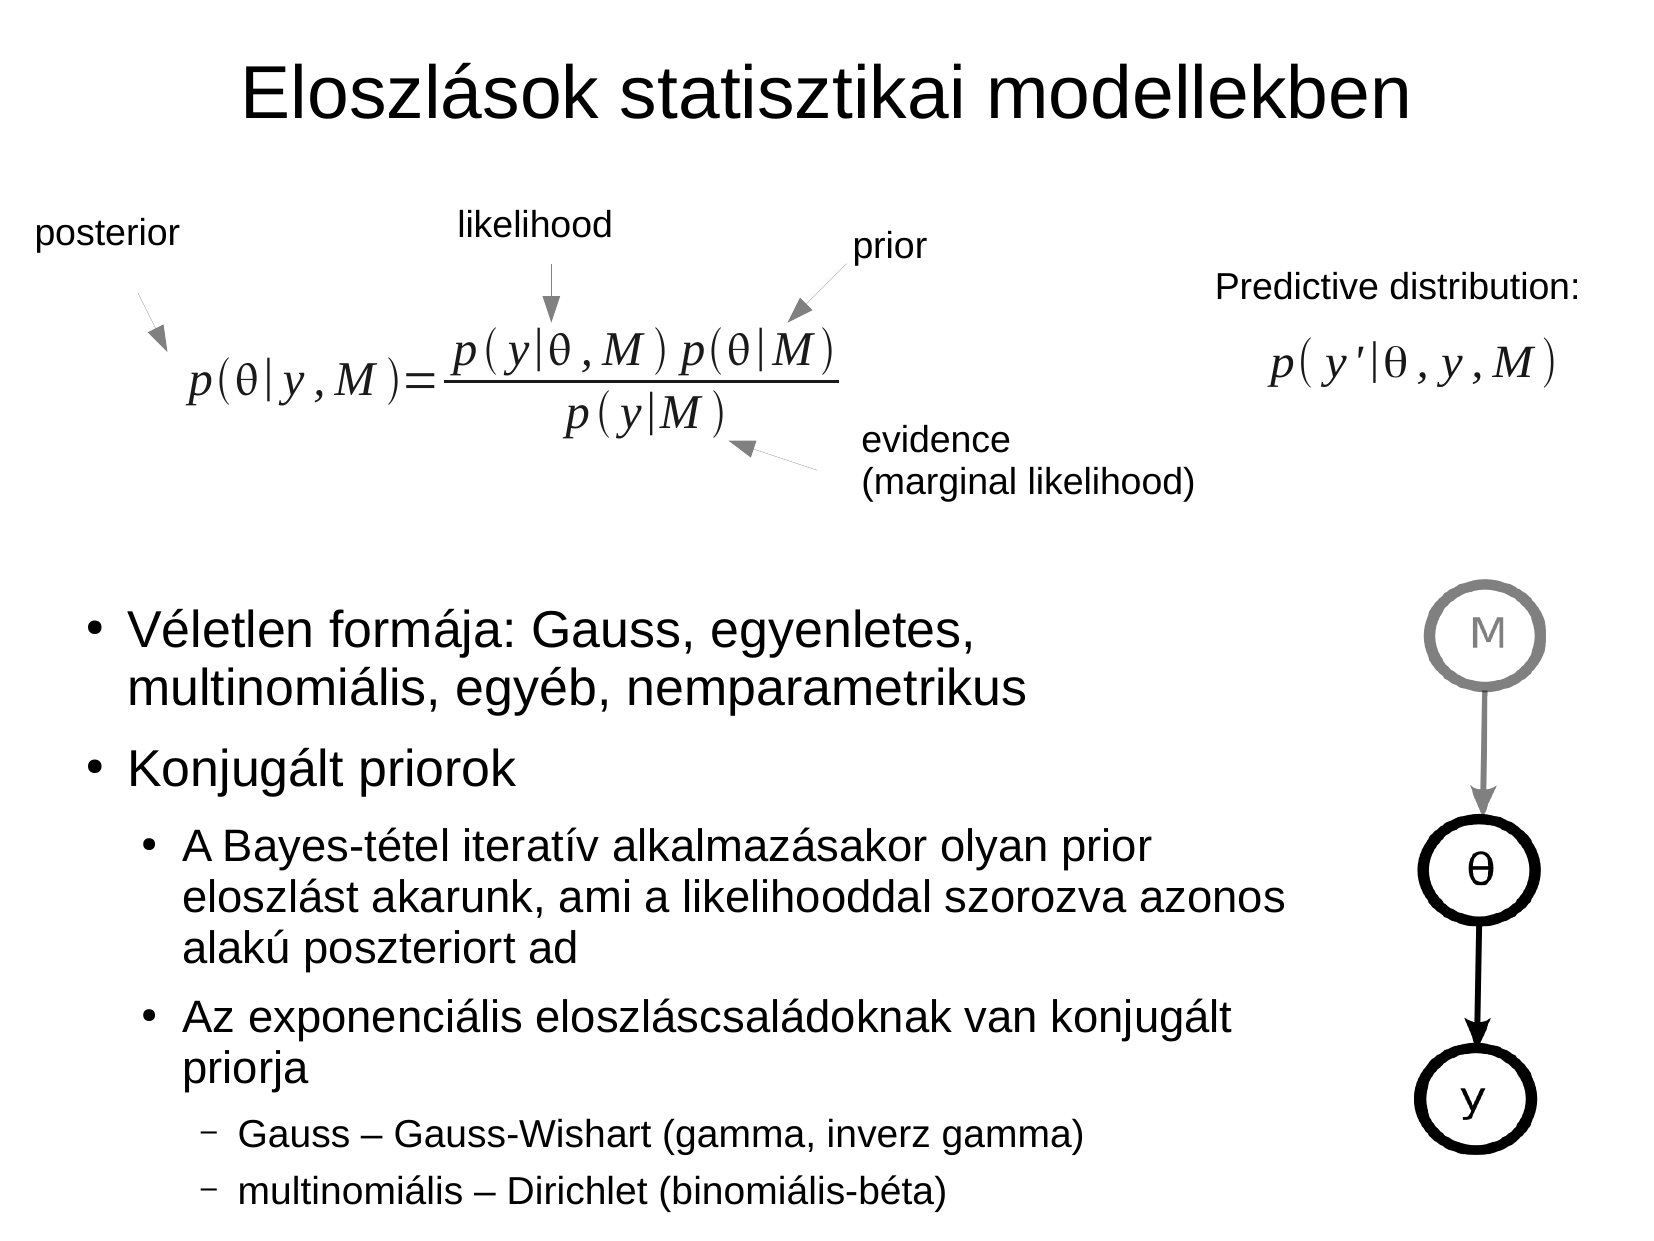

# Eloszlások statisztikai modellekben
likelihood
posterior
prior
Predictive distribution:
evidence
(marginal likelihood)
Véletlen formája: Gauss, egyenletes, multinomiális, egyéb, nemparametrikus
Konjugált priorok
A Bayes-tétel iteratív alkalmazásakor olyan prior eloszlást akarunk, ami a likelihooddal szorozva azonos alakú poszteriort ad
Az exponenciális eloszláscsaládoknak van konjugált priorja
Gauss – Gauss-Wishart (gamma, inverz gamma)
multinomiális – Dirichlet (binomiális-béta)